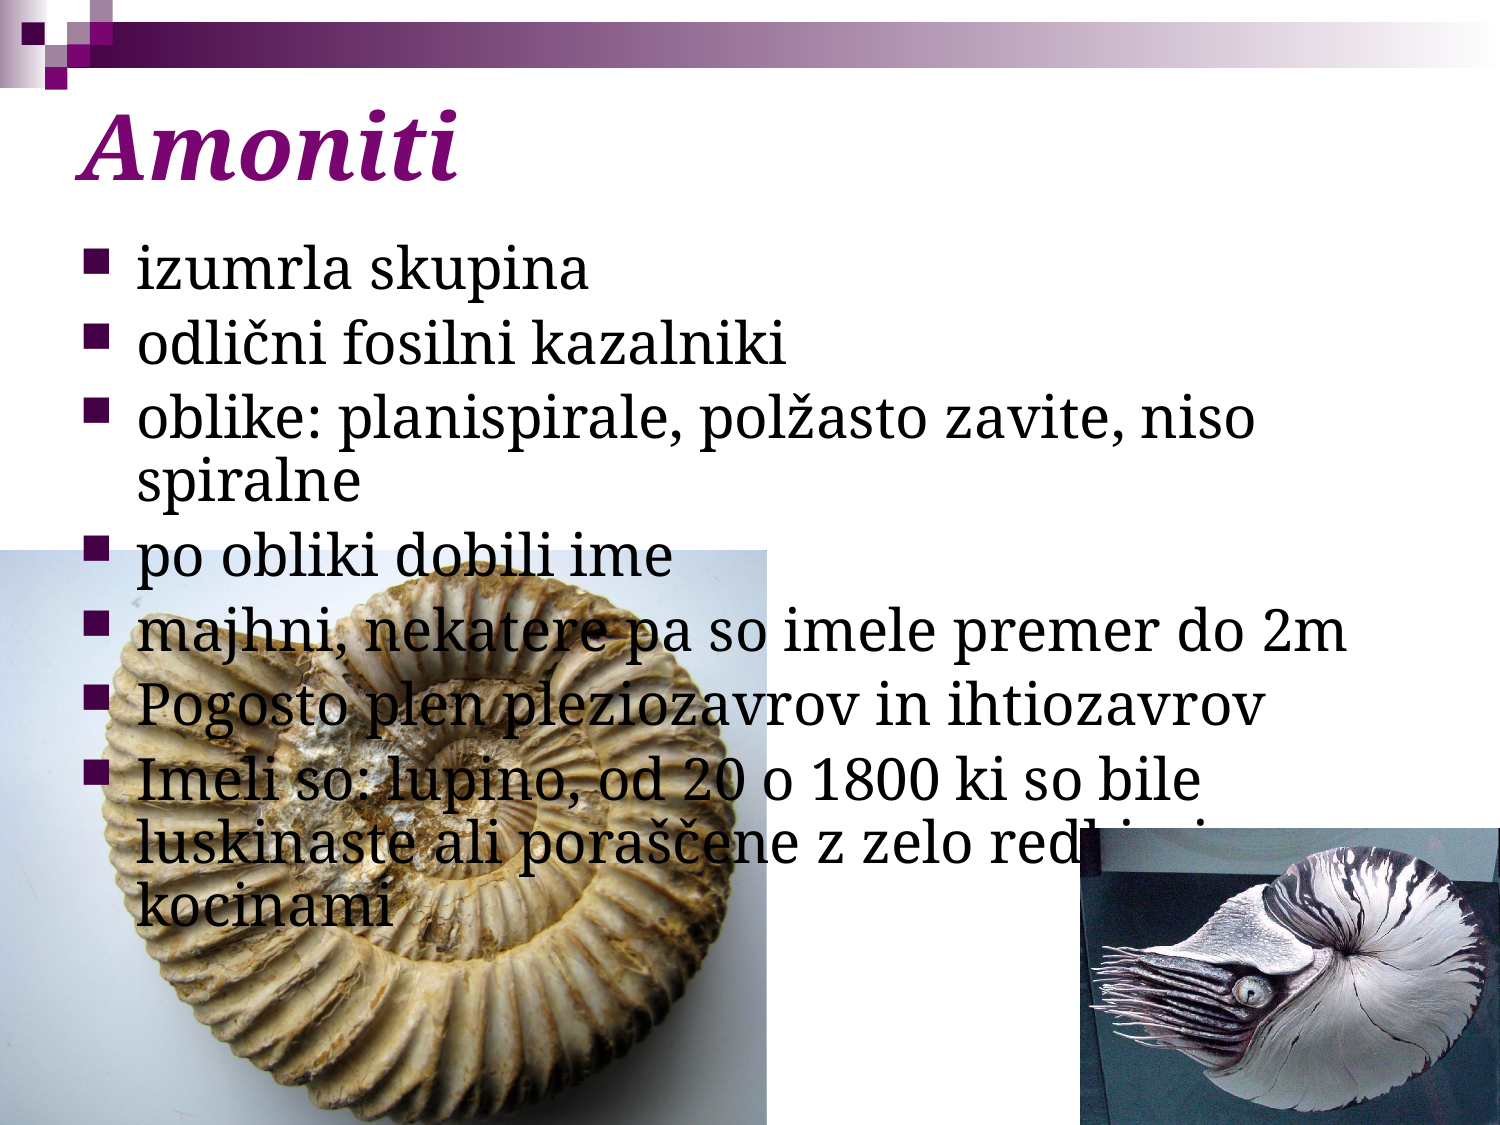

# Amoniti
izumrla skupina
odlični fosilni kazalniki
oblike: planispirale, polžasto zavite, niso spiralne
po obliki dobili ime
majhni, nekatere pa so imele premer do 2m
Pogosto plen pleziozavrov in ihtiozavrov
Imeli so: lupino, od 20 o 1800 ki so bile luskinaste ali poraščene z zelo redkimi kocinami